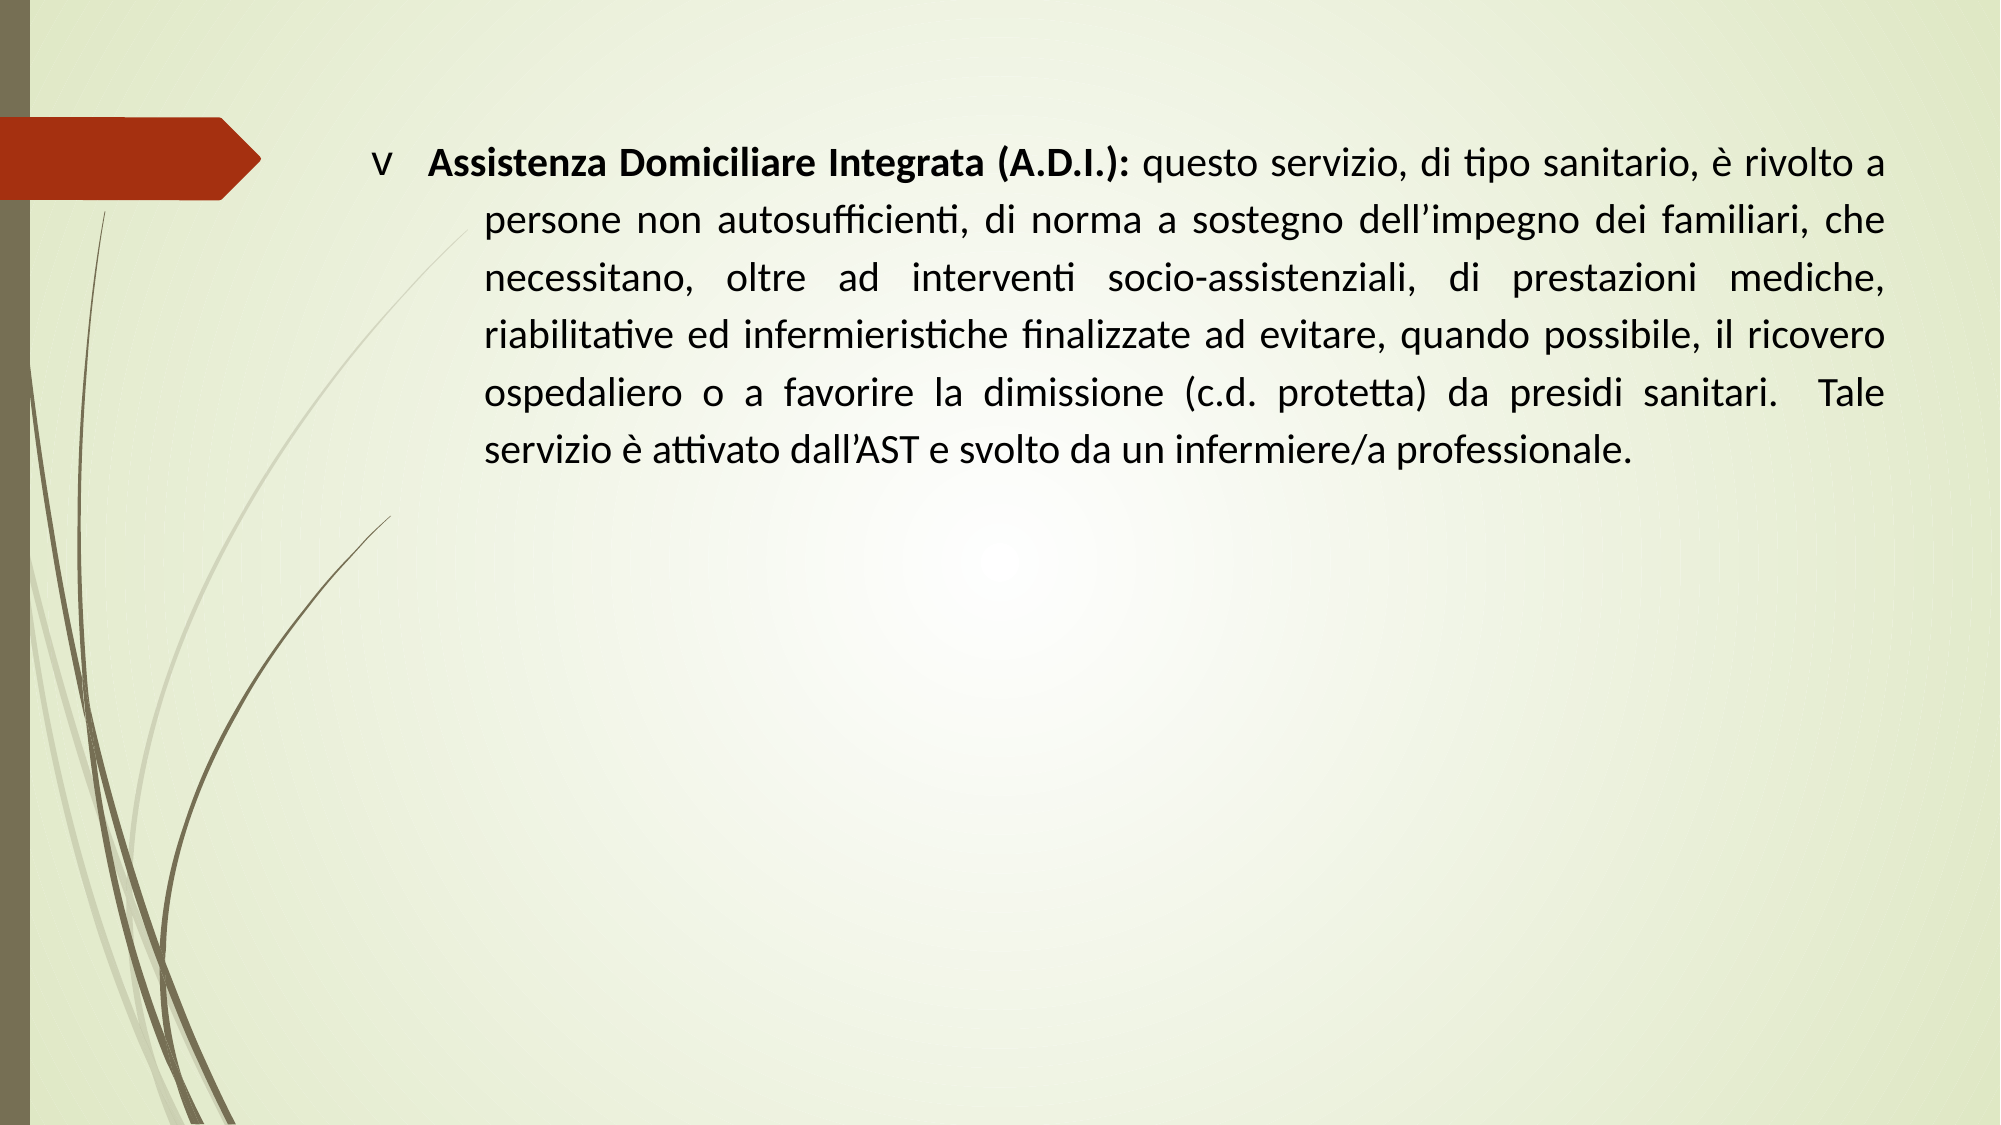

Assistenza Domiciliare Integrata (A.D.I.): questo servizio, di tipo sanitario, è rivolto a persone non autosufficienti, di norma a sostegno dell’impegno dei familiari, che necessitano, oltre ad interventi socio-assistenziali, di prestazioni mediche, riabilitative ed infermieristiche finalizzate ad evitare, quando possibile, il ricovero ospedaliero o a favorire la dimissione (c.d. protetta) da presidi sanitari. Tale servizio è attivato dall’AST e svolto da un infermiere/a professionale.